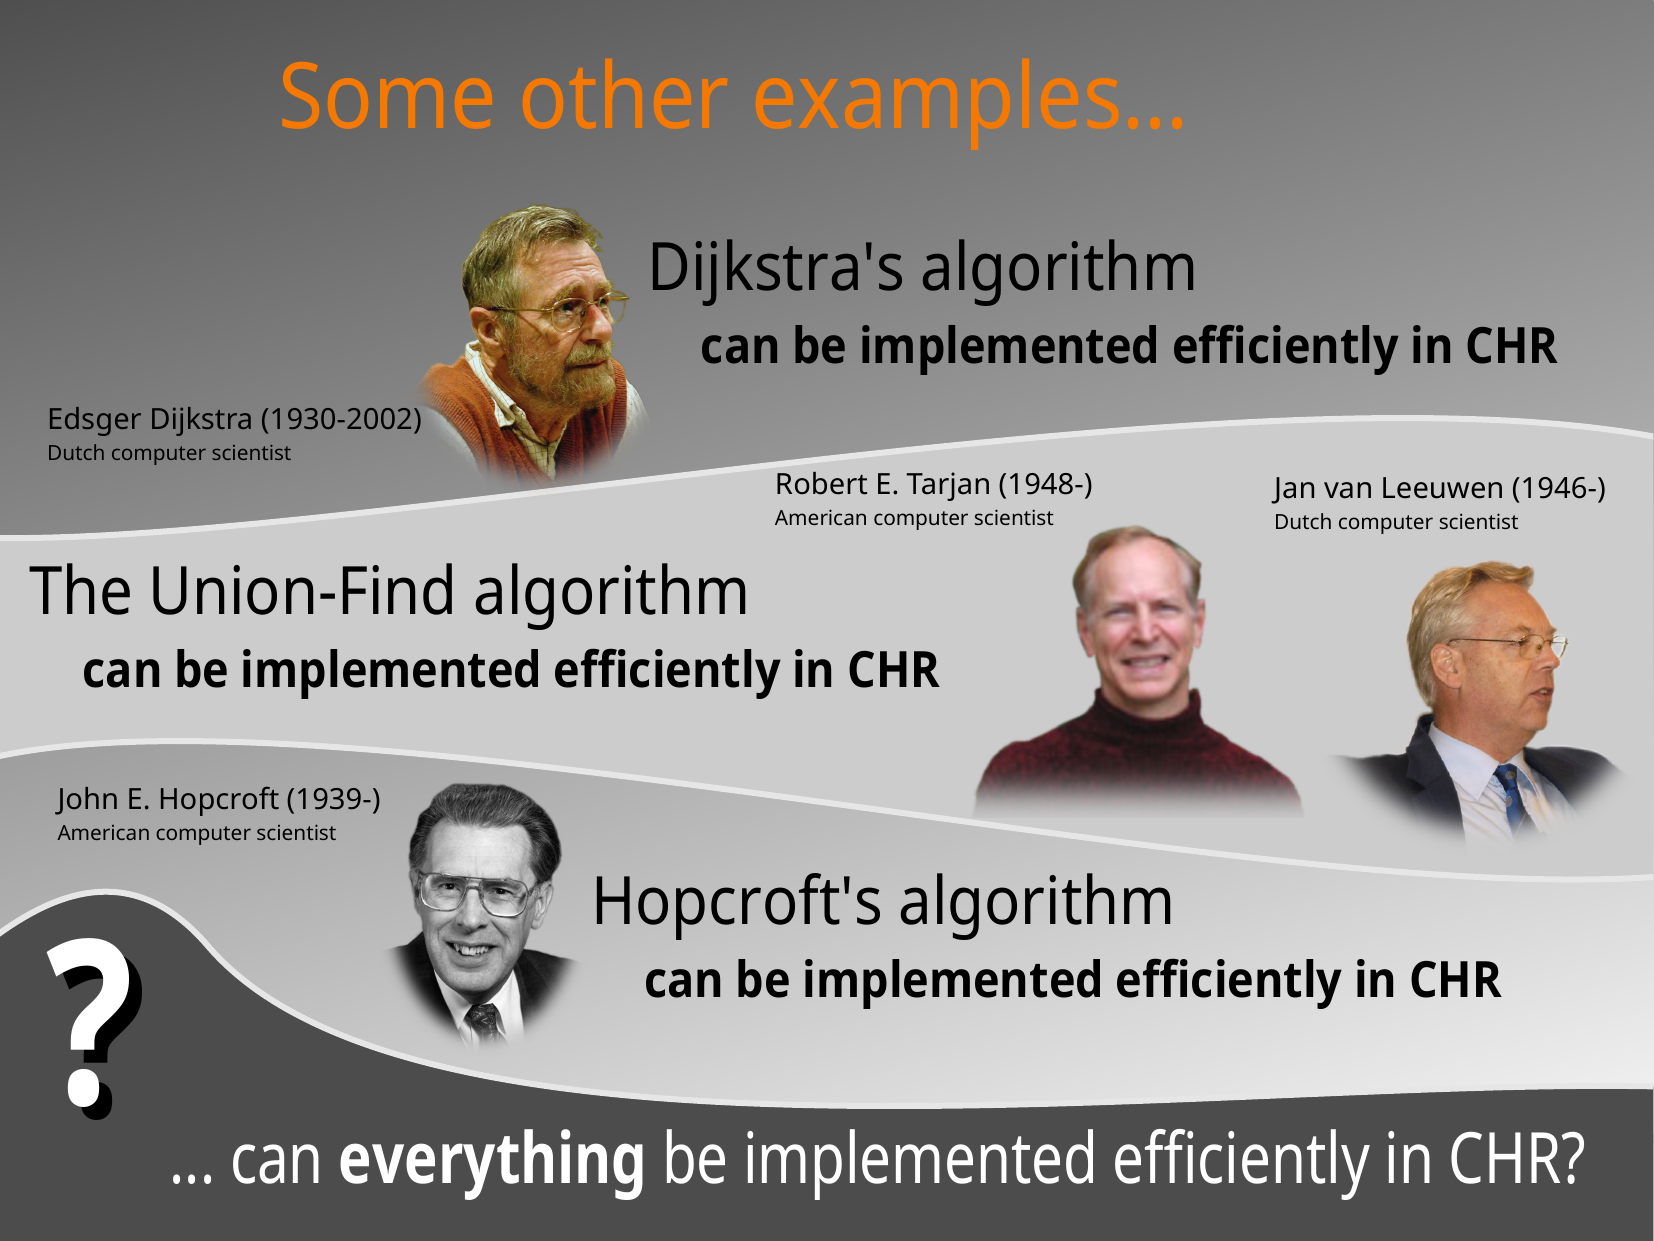

# Some other examples...
Dijkstra's algorithm 					can be implemented efficiently in CHR
Edsger Dijkstra (1930-2002)
Dutch computer scientist
Robert E. Tarjan (1948-)
American computer scientist
Jan van Leeuwen (1946-)
Dutch computer scientist
The Union-Find algorithm 		can be implemented efficiently in CHR
John E. Hopcroft (1939-)
American computer scientist
Hopcroft's algorithm 						can be implemented efficiently in CHR
?
... can everything be implemented efficiently in CHR?
69